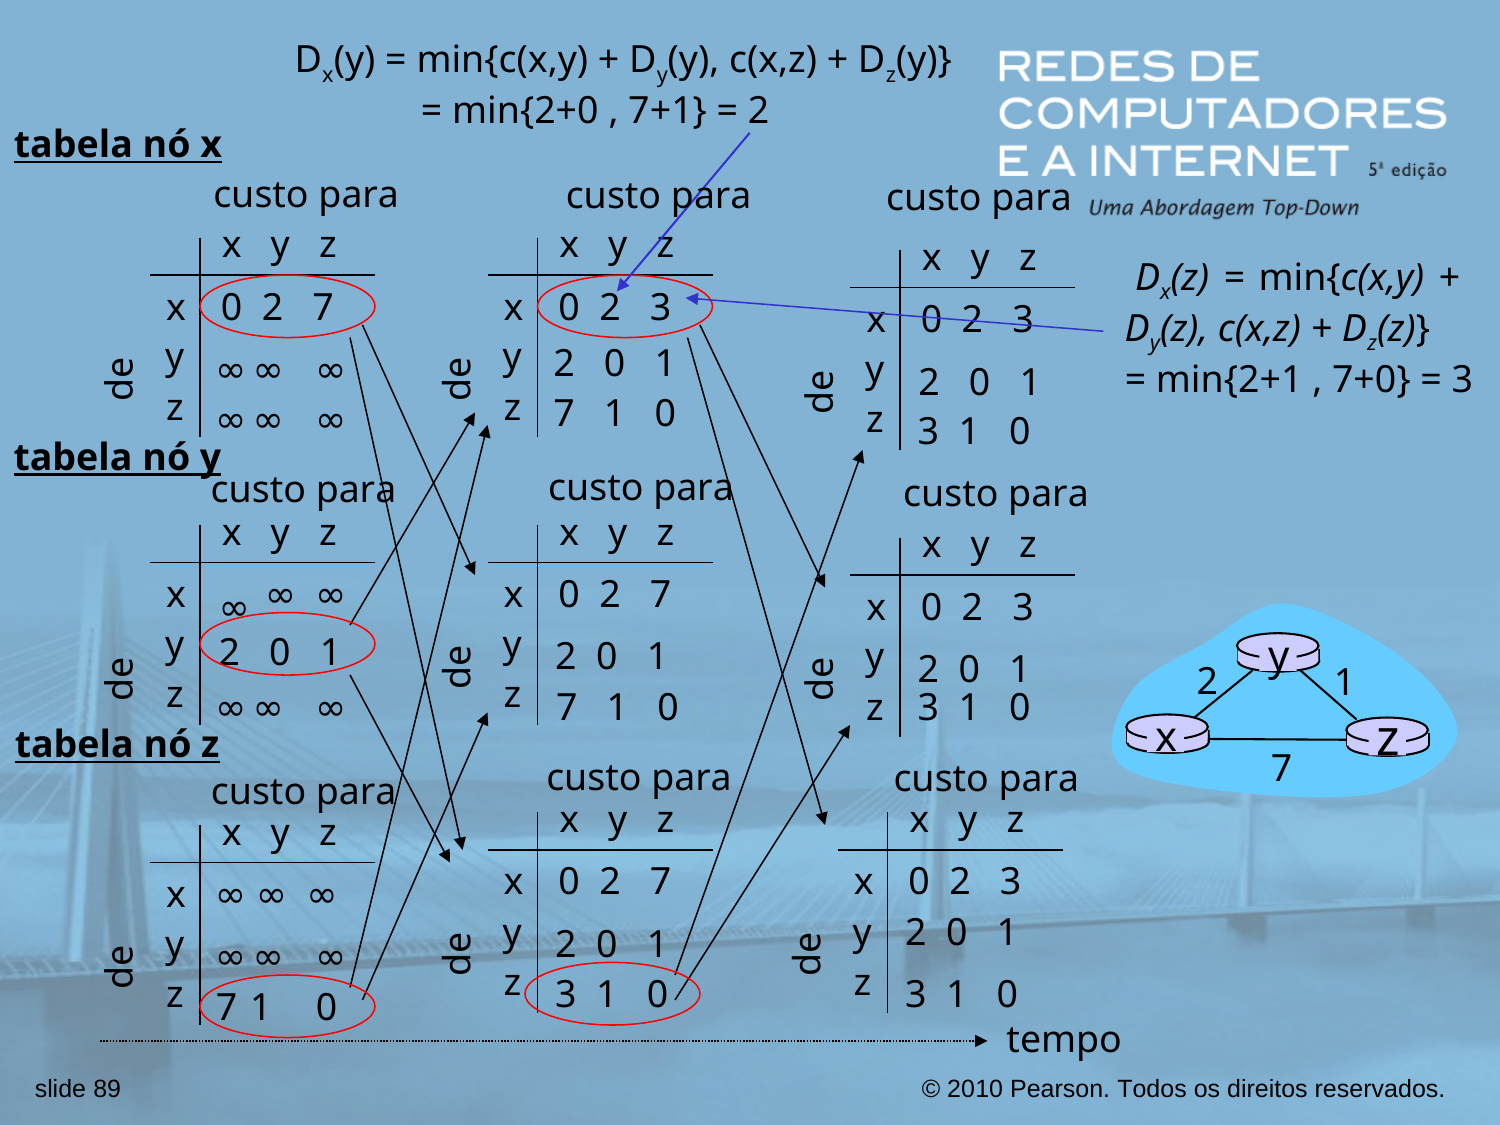

Dx(y) = min{c(x,y) + Dy(y), c(x,z) + Dz(y)}
 = min{2+0 , 7+1} = 2
tabela nó x
custo para
custo para
custo para
x y z
x y z
x y z
 Dx(z) = min{c(x,y) +
 Dy(z), c(x,z) + Dz(z)}
 = min{2+1 , 7+0} = 3
x
0 2 7
x
0 2 3
x
0 2 3
y
y
2 0 1
∞
∞
∞
y
de
de
2 0 1
de
z
z
7 1 0
∞
∞
∞
z
3 1 0
tabela nó y
custo para
custo para
custo para
x y z
x y z
x y z
x
∞
∞
x
0 2 7
∞
2 0 1
x
0 2 3
y
2
1
z
x
7
y
y
2 0 1
y
de
2 0 1
de
de
z
z
∞
∞
∞
7 1 0
z
3 1 0
tabela nó z
custo para
custo para
custo para
x y z
x y z
x y z
x
0 2 7
x
0 2 3
x
∞ ∞ ∞
y
y
2 0 1
y
2 0 1
de
de
∞
∞
∞
de
z
z
z
3 1 0
3 1 0
7
1
0
tempo